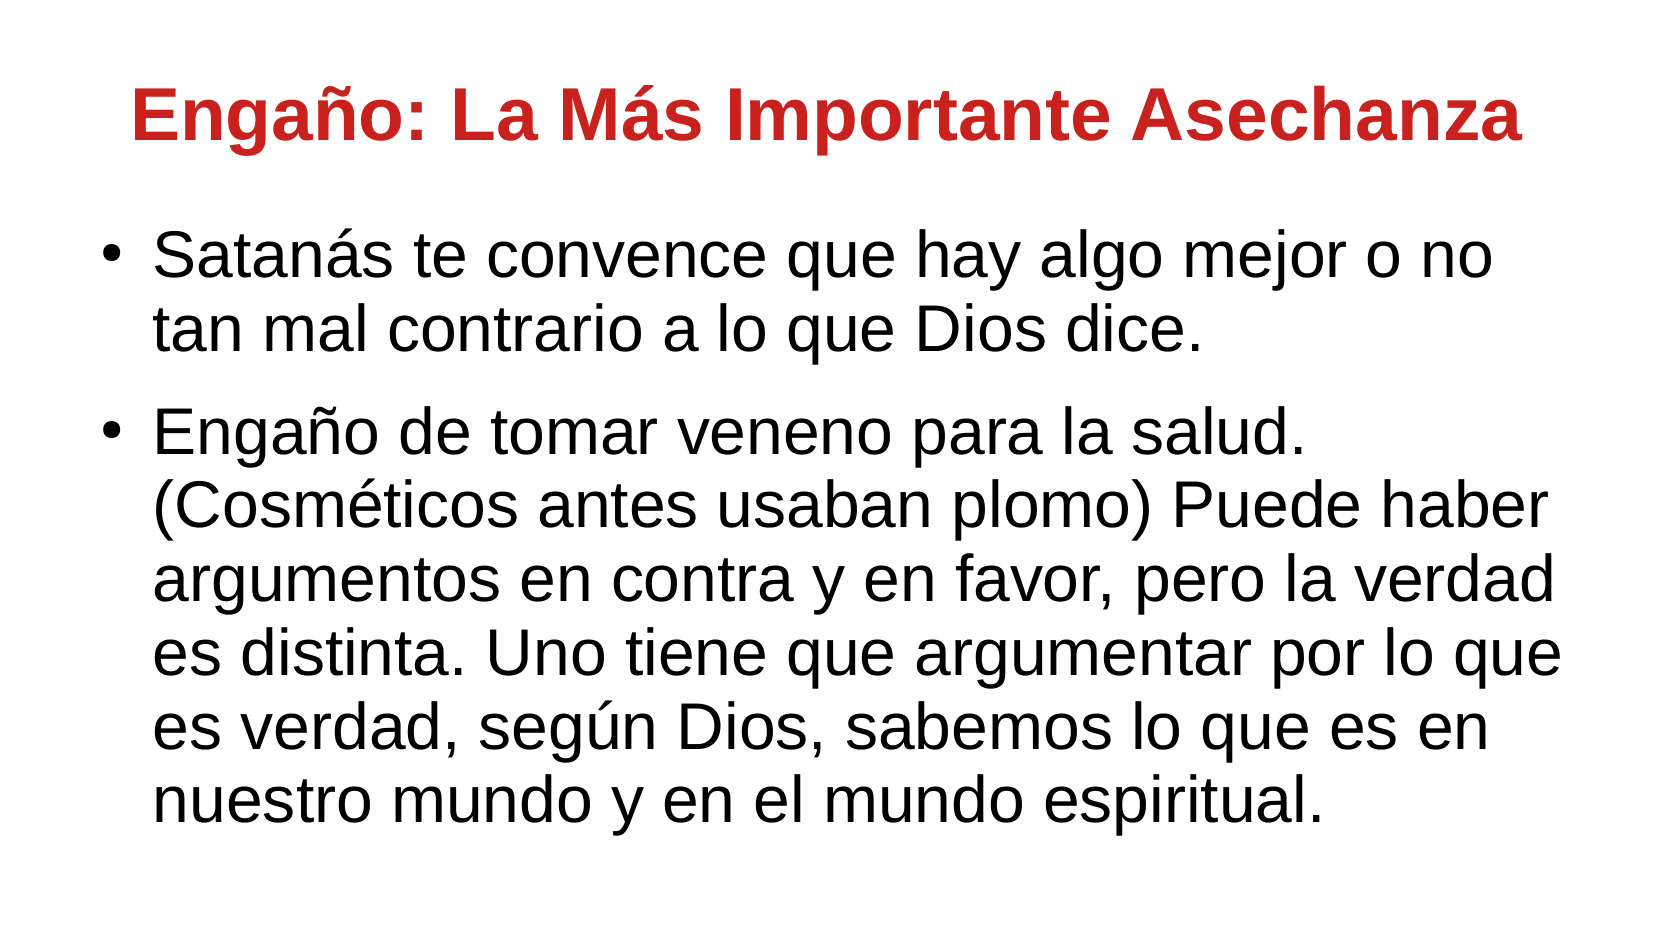

# Engaño: La Más Importante Asechanza
Satanás te convence que hay algo mejor o no tan mal contrario a lo que Dios dice.
Engaño de tomar veneno para la salud. (Cosméticos antes usaban plomo) Puede haber argumentos en contra y en favor, pero la verdad es distinta. Uno tiene que argumentar por lo que es verdad, según Dios, sabemos lo que es en nuestro mundo y en el mundo espiritual.